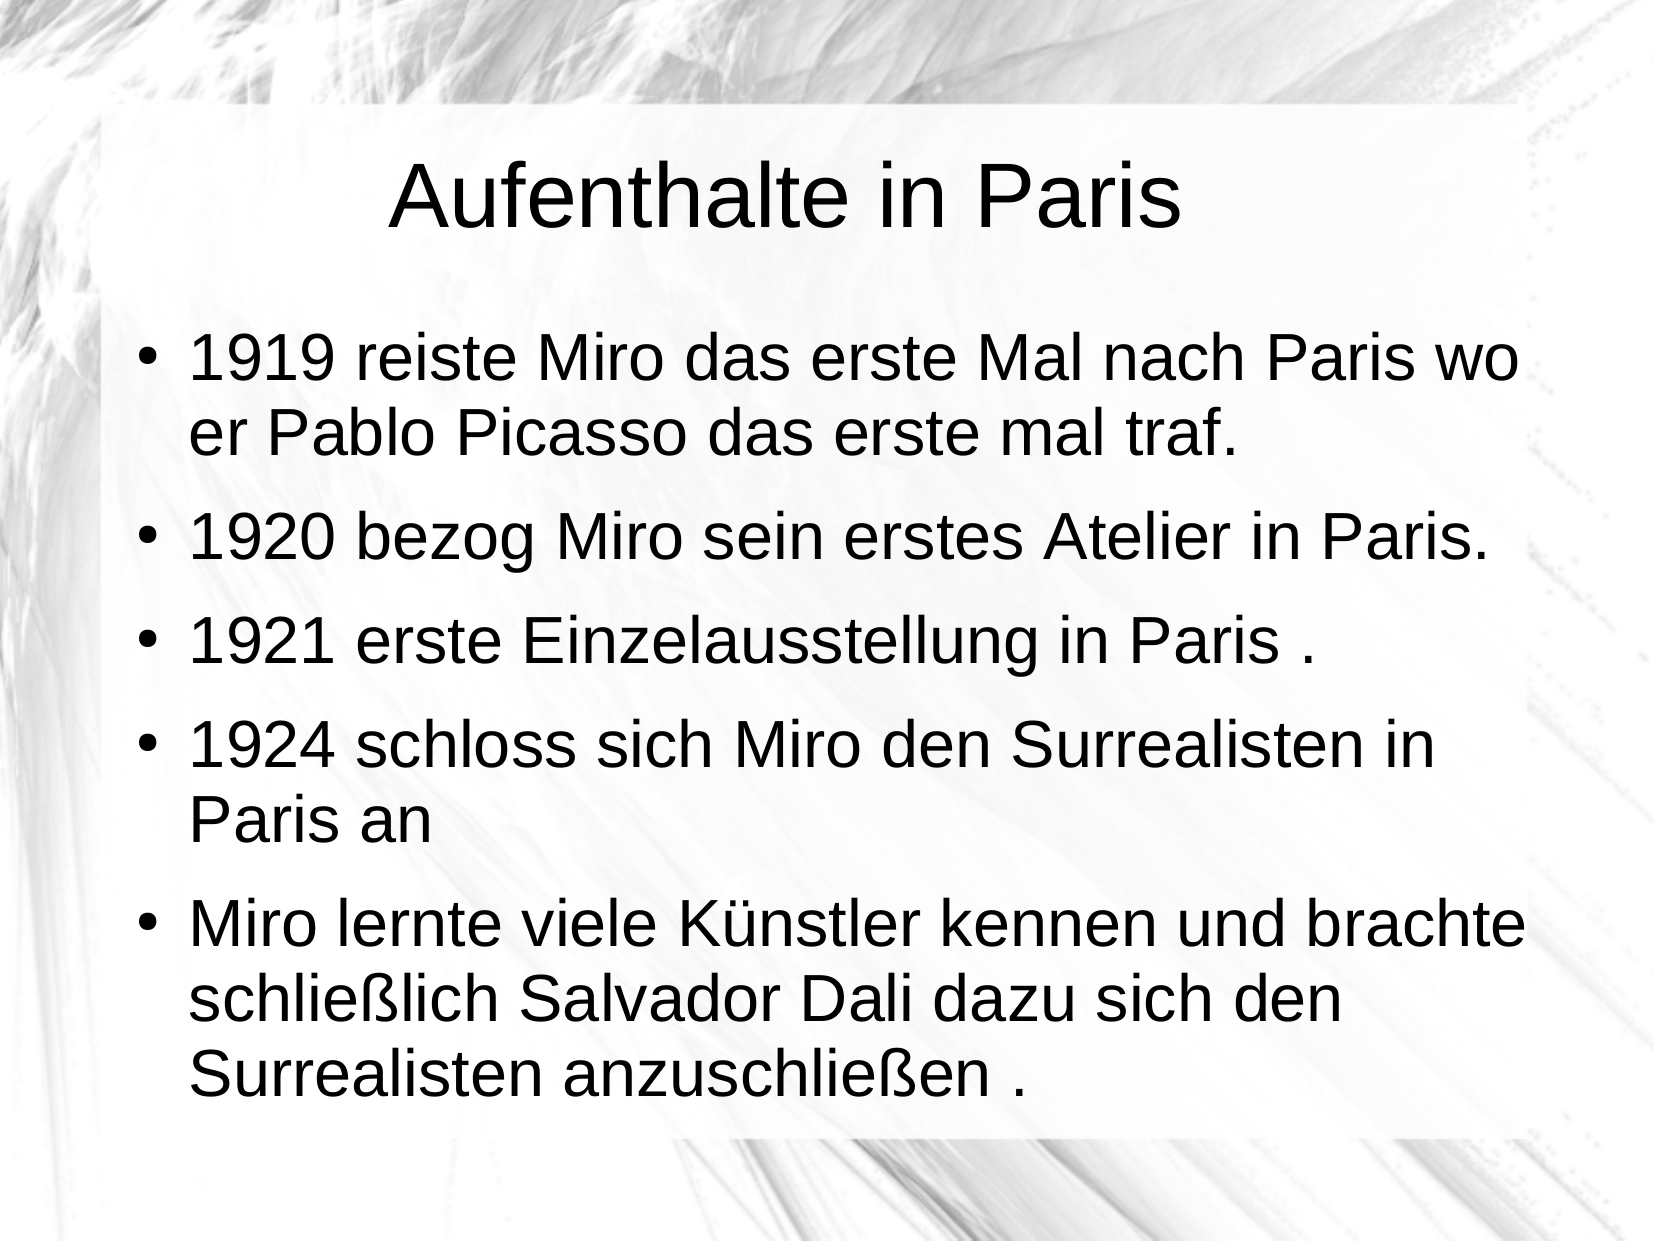

# Aufenthalte in Paris
1919 reiste Miro das erste Mal nach Paris wo er Pablo Picasso das erste mal traf.
1920 bezog Miro sein erstes Atelier in Paris.
1921 erste Einzelausstellung in Paris .
1924 schloss sich Miro den Surrealisten in Paris an
Miro lernte viele Künstler kennen und brachte schließlich Salvador Dali dazu sich den Surrealisten anzuschließen .